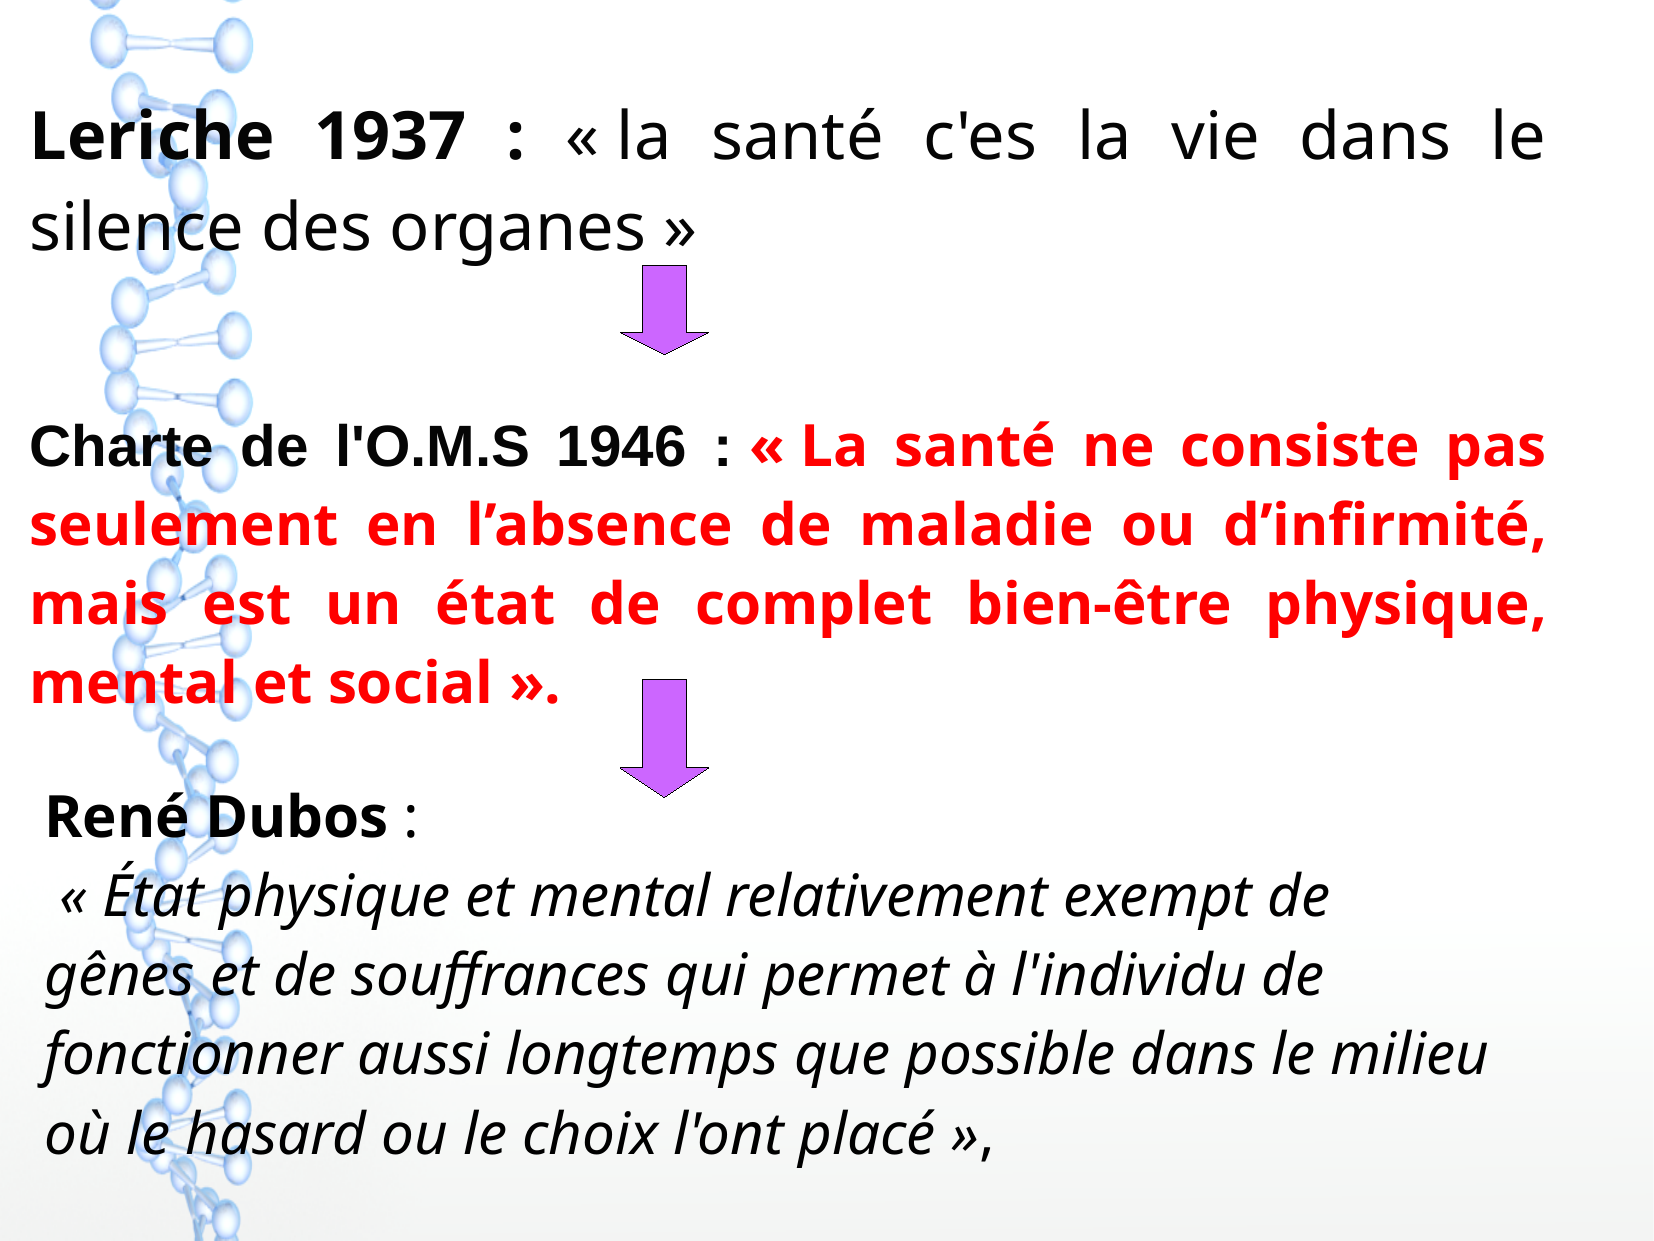

# Leriche 1937 : « la santé c'es la vie dans le silence des organes »
Charte de l'O.M.S 1946 : « La santé ne consiste pas seulement en l’absence de maladie ou d’infirmité, mais est un état de complet bien-être physique, mental et social ».
René Dubos :
 « État physique et mental relativement exempt de gênes et de souffrances qui permet à l'individu de fonctionner aussi longtemps que possible dans le milieu où le hasard ou le choix l'ont placé »,